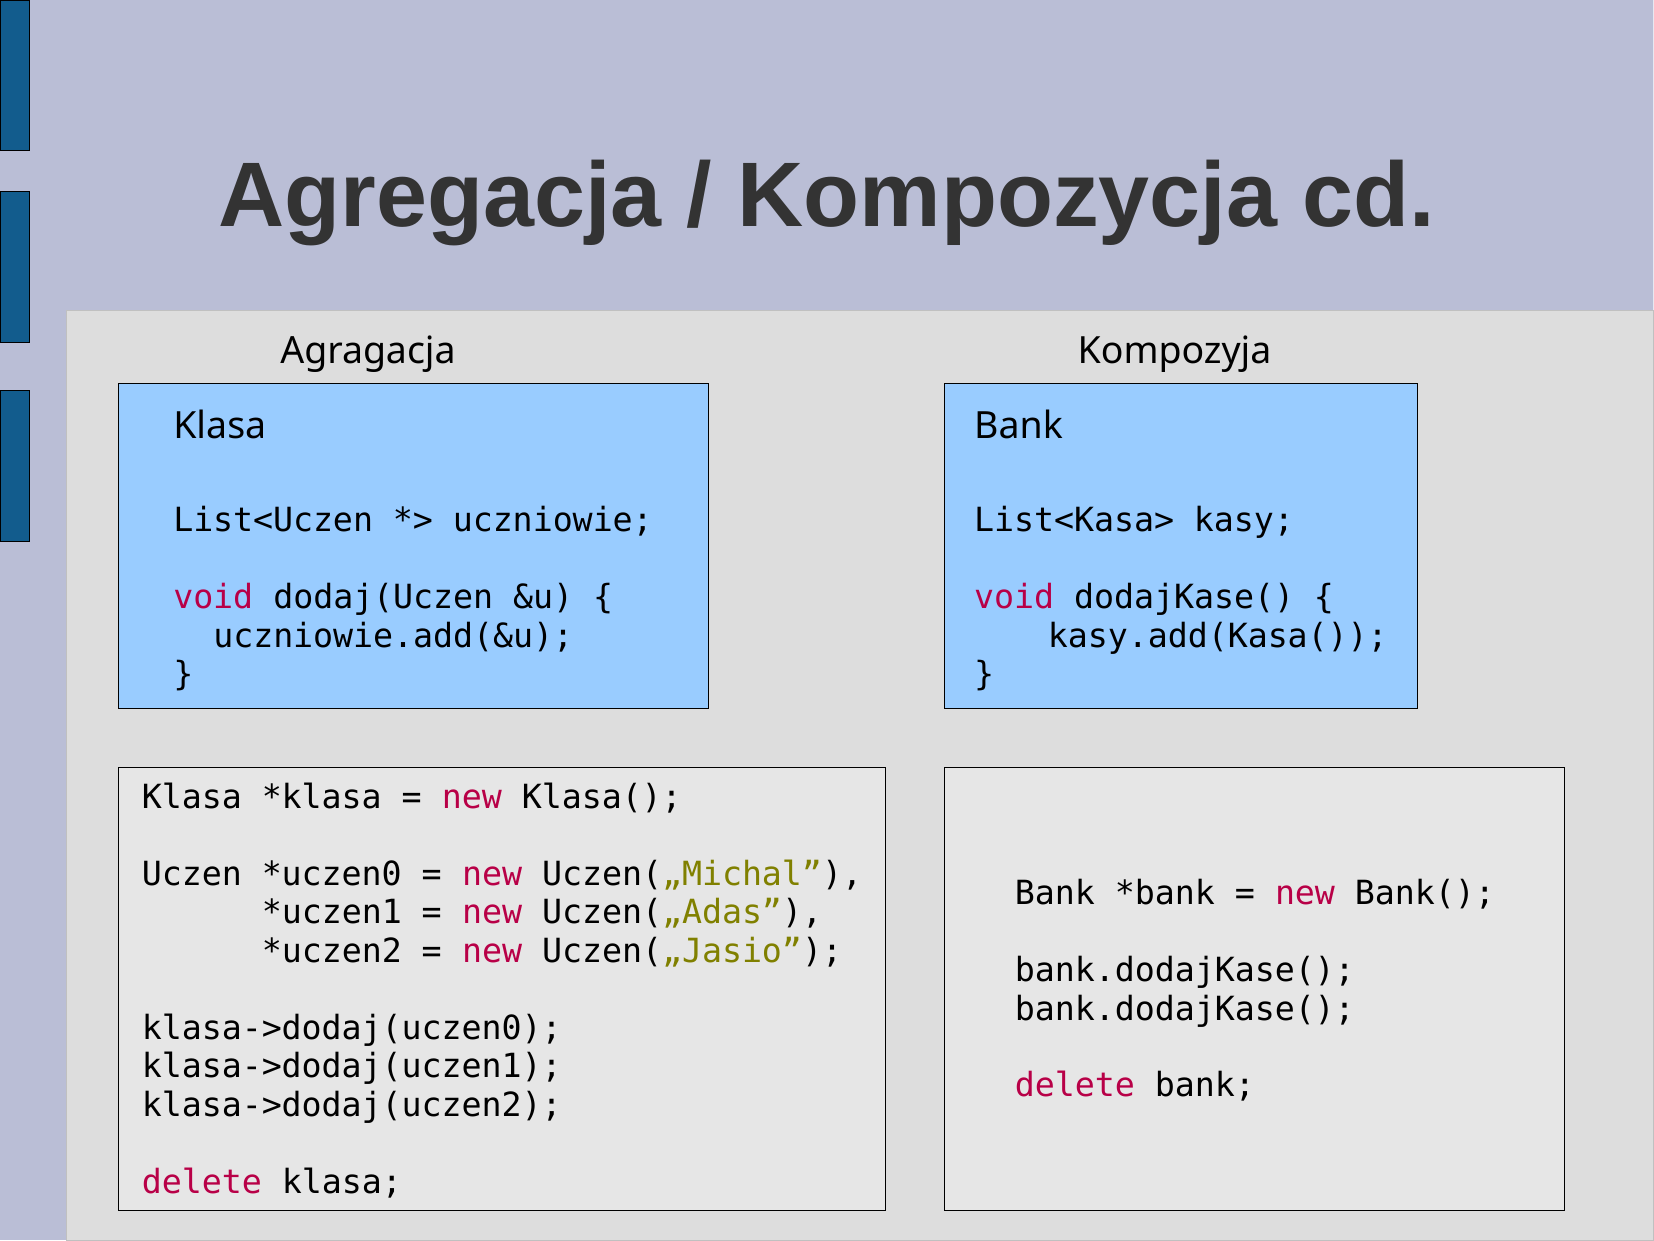

# Agregacja / Kompozycja cd.
Agragacja
Kompozyja
Klasa
List<Uczen *> uczniowie;
void dodaj(Uczen &u) {
 uczniowie.add(&u);
}
Bank
List<Kasa> kasy;
void dodajKase() {
	kasy.add(Kasa());
}
Klasa *klasa = new Klasa();
Uczen *uczen0 = new Uczen(„Michal”),
 *uczen1 = new Uczen(„Adas”),
 *uczen2 = new Uczen(„Jasio”);
klasa->dodaj(uczen0);
klasa->dodaj(uczen1);
klasa->dodaj(uczen2);
delete klasa;
Bank *bank = new Bank();
bank.dodajKase();
bank.dodajKase();
delete bank;